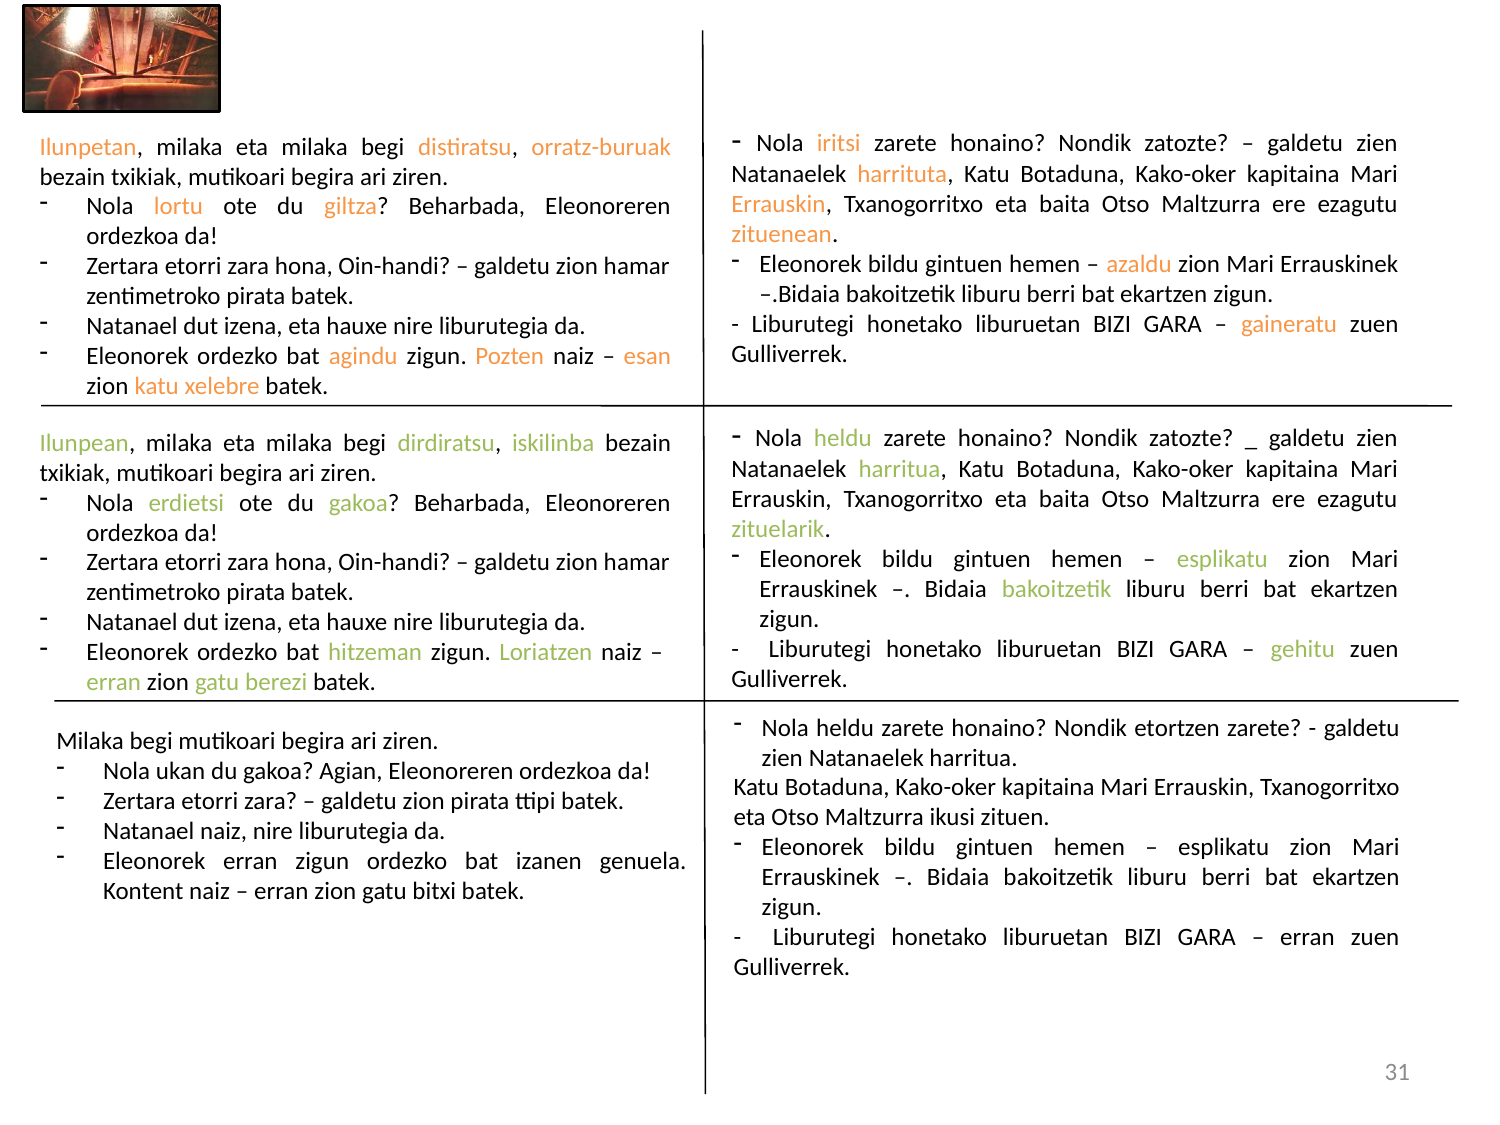

- Nola iritsi zarete honaino? Nondik zatozte? – galdetu zien Natanaelek harrituta, Katu Botaduna, Kako-oker kapitaina Mari Errauskin, Txanogorritxo eta baita Otso Maltzurra ere ezagutu zituenean.
Eleonorek bildu gintuen hemen – azaldu zion Mari Errauskinek –.Bidaia bakoitzetik liburu berri bat ekartzen zigun.
- Liburutegi honetako liburuetan BIZI GARA – gaineratu zuen Gulliverrek.
Ilunpetan, milaka eta milaka begi distiratsu, orratz-buruak bezain txikiak, mutikoari begira ari ziren.
Nola lortu ote du giltza? Beharbada, Eleonoreren ordezkoa da!
Zertara etorri zara hona, Oin-handi? – galdetu zion hamar zentimetroko pirata batek.
Natanael dut izena, eta hauxe nire liburutegia da.
Eleonorek ordezko bat agindu zigun. Pozten naiz – esan zion katu xelebre batek.
- Nola heldu zarete honaino? Nondik zatozte? _ galdetu zien Natanaelek harritua, Katu Botaduna, Kako-oker kapitaina Mari Errauskin, Txanogorritxo eta baita Otso Maltzurra ere ezagutu zituelarik.
Eleonorek bildu gintuen hemen – esplikatu zion Mari Errauskinek –. Bidaia bakoitzetik liburu berri bat ekartzen zigun.
- Liburutegi honetako liburuetan BIZI GARA – gehitu zuen Gulliverrek.
Ilunpean, milaka eta milaka begi dirdiratsu, iskilinba bezain txikiak, mutikoari begira ari ziren.
Nola erdietsi ote du gakoa? Beharbada, Eleonoreren ordezkoa da!
Zertara etorri zara hona, Oin-handi? – galdetu zion hamar zentimetroko pirata batek.
Natanael dut izena, eta hauxe nire liburutegia da.
Eleonorek ordezko bat hitzeman zigun. Loriatzen naiz – erran zion gatu berezi batek.
Nola heldu zarete honaino? Nondik etortzen zarete? - galdetu zien Natanaelek harritua.
Katu Botaduna, Kako-oker kapitaina Mari Errauskin, Txanogorritxo eta Otso Maltzurra ikusi zituen.
Eleonorek bildu gintuen hemen – esplikatu zion Mari Errauskinek –. Bidaia bakoitzetik liburu berri bat ekartzen zigun.
- Liburutegi honetako liburuetan BIZI GARA – erran zuen Gulliverrek.
Milaka begi mutikoari begira ari ziren.
Nola ukan du gakoa? Agian, Eleonoreren ordezkoa da!
Zertara etorri zara? – galdetu zion pirata ttipi batek.
Natanael naiz, nire liburutegia da.
Eleonorek erran zigun ordezko bat izanen genuela. Kontent naiz – erran zion gatu bitxi batek.